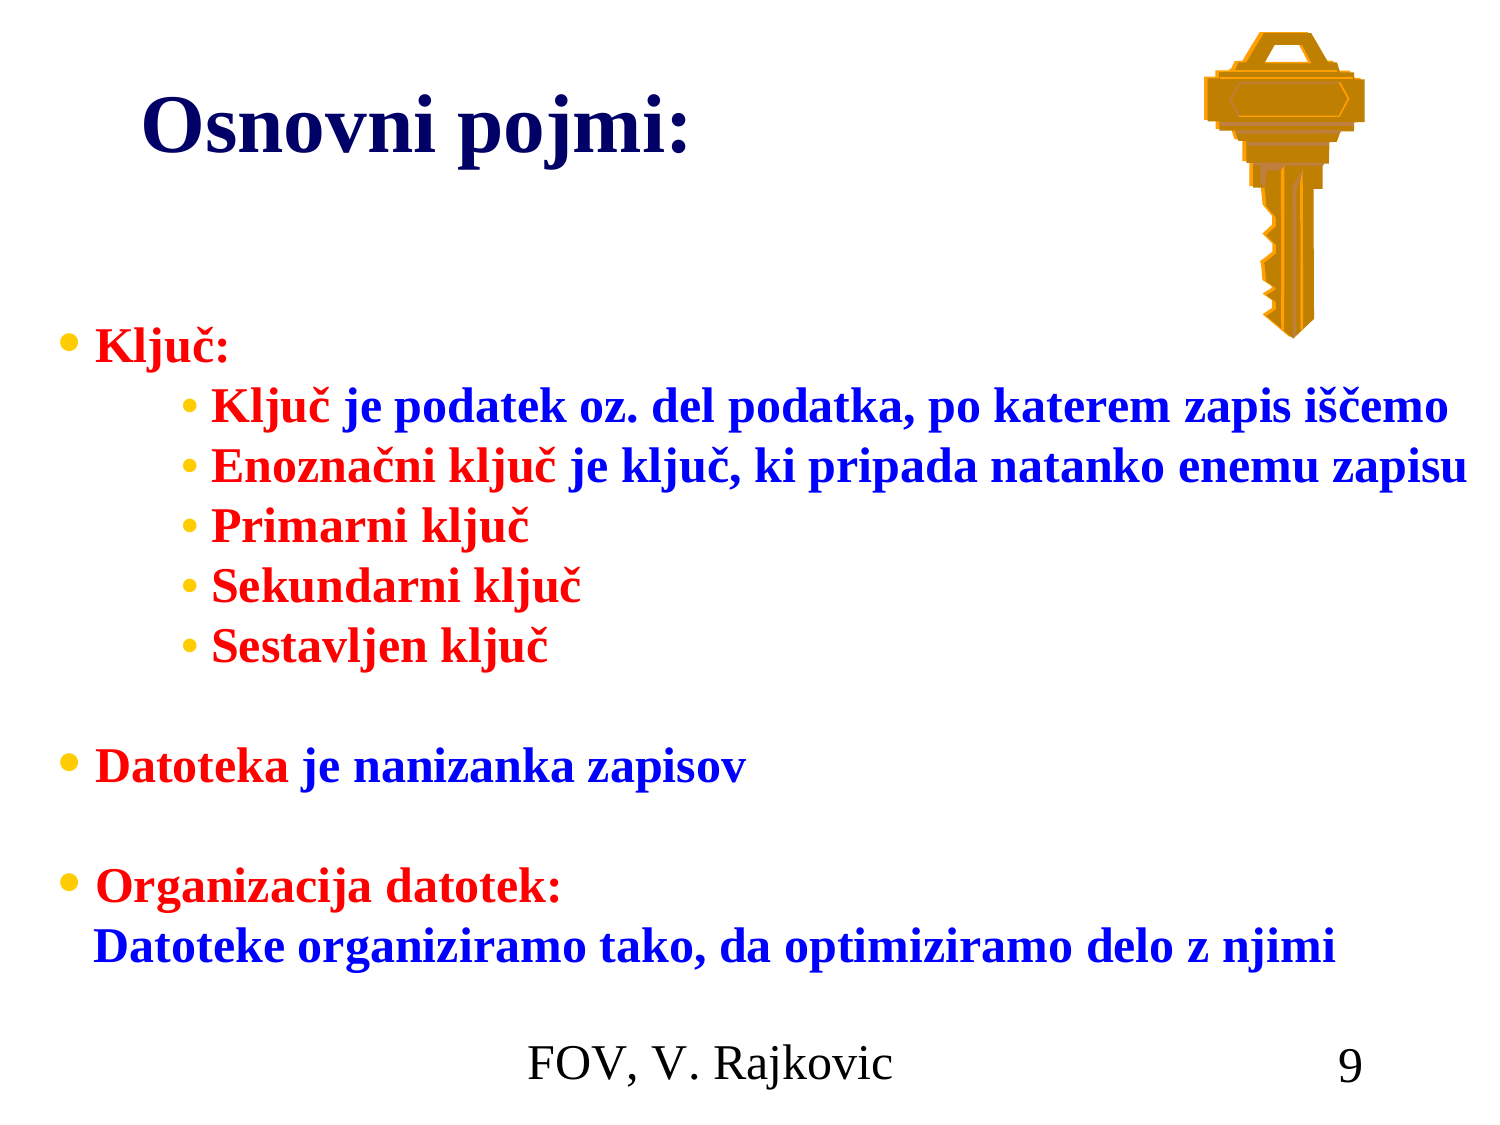

Osnovni pojmi:
 Ključ:
 • Ključ je podatek oz. del podatka, po katerem zapis iščemo
 • Enoznačni ključ je ključ, ki pripada natanko enemu zapisu
 • Primarni ključ
 • Sekundarni ključ
 • Sestavljen ključ
 Datoteka je nanizanka zapisov
 Organizacija datotek:
 Datoteke organiziramo tako, da optimiziramo delo z njimi
FOV, V. Rajkovic
9